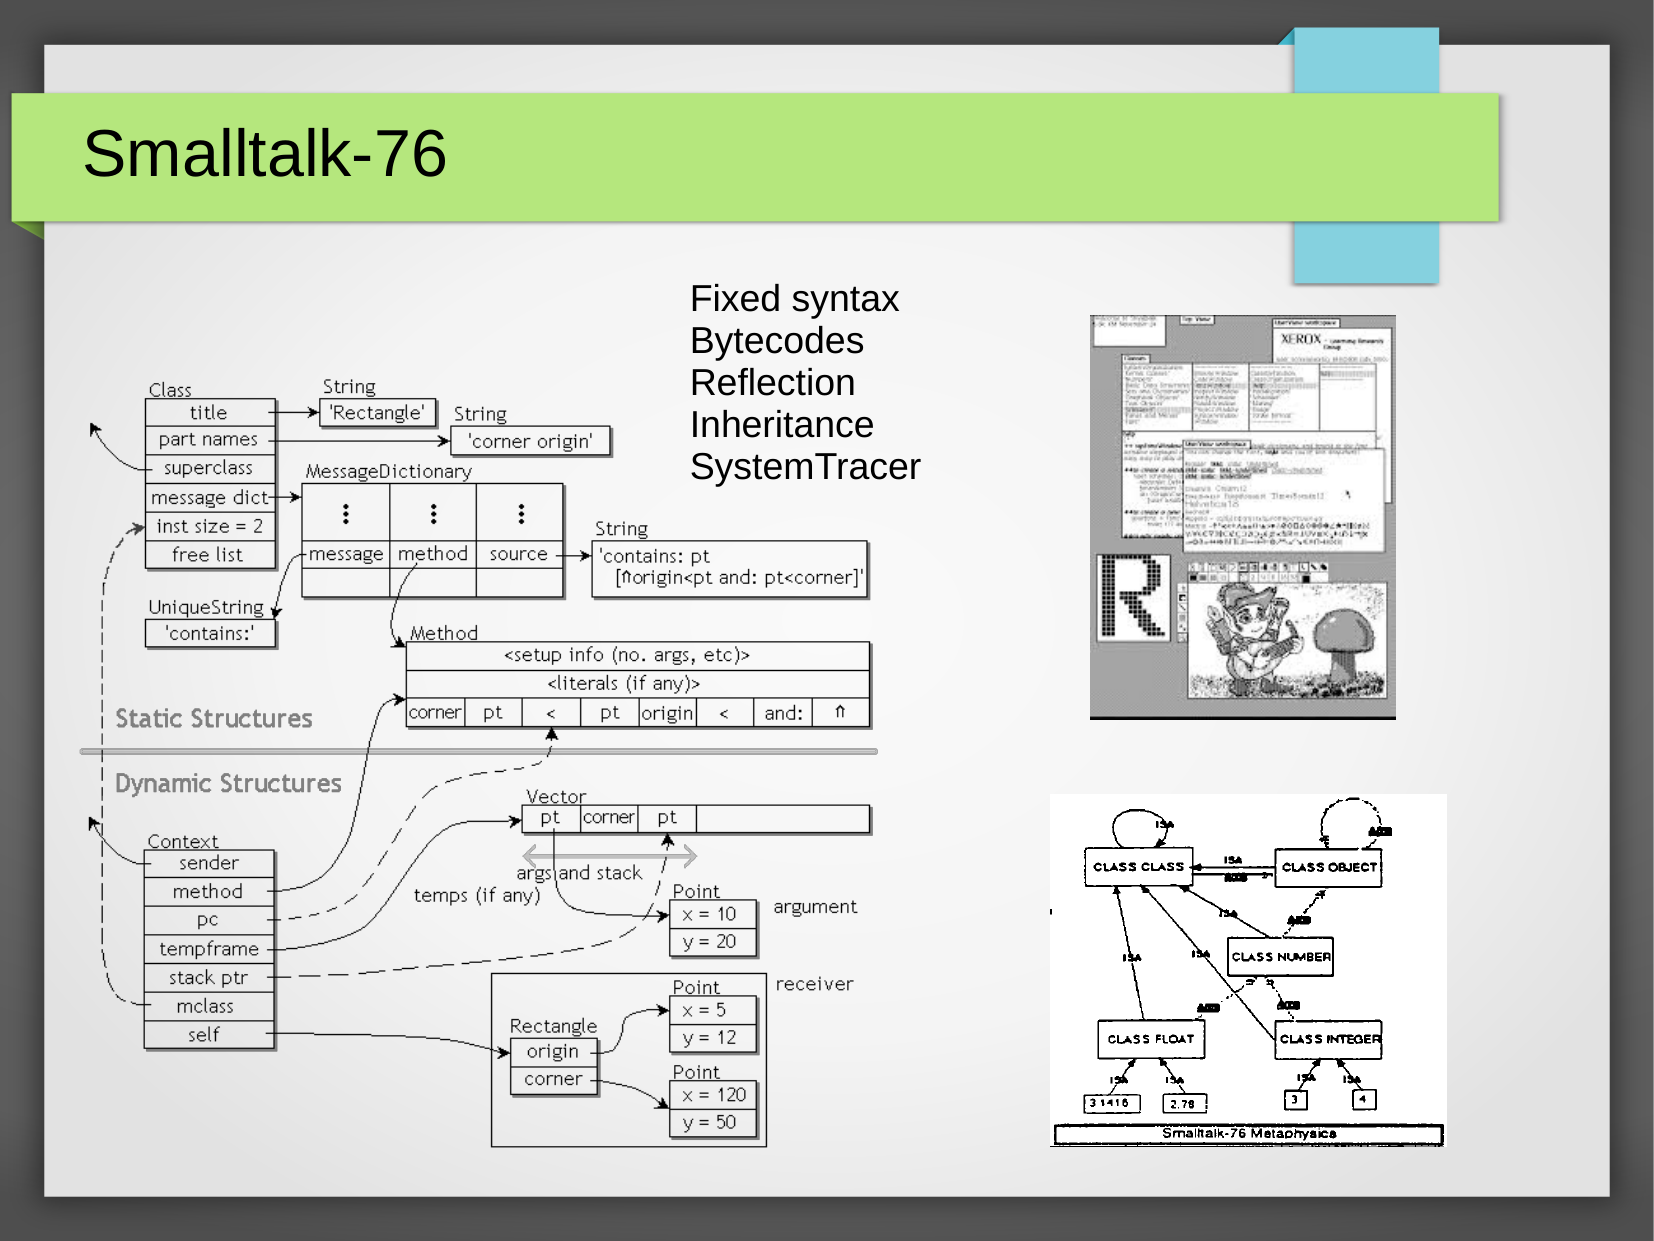

# Smalltalk-76
Fixed syntax
Bytecodes
Reflection
Inheritance
SystemTracer